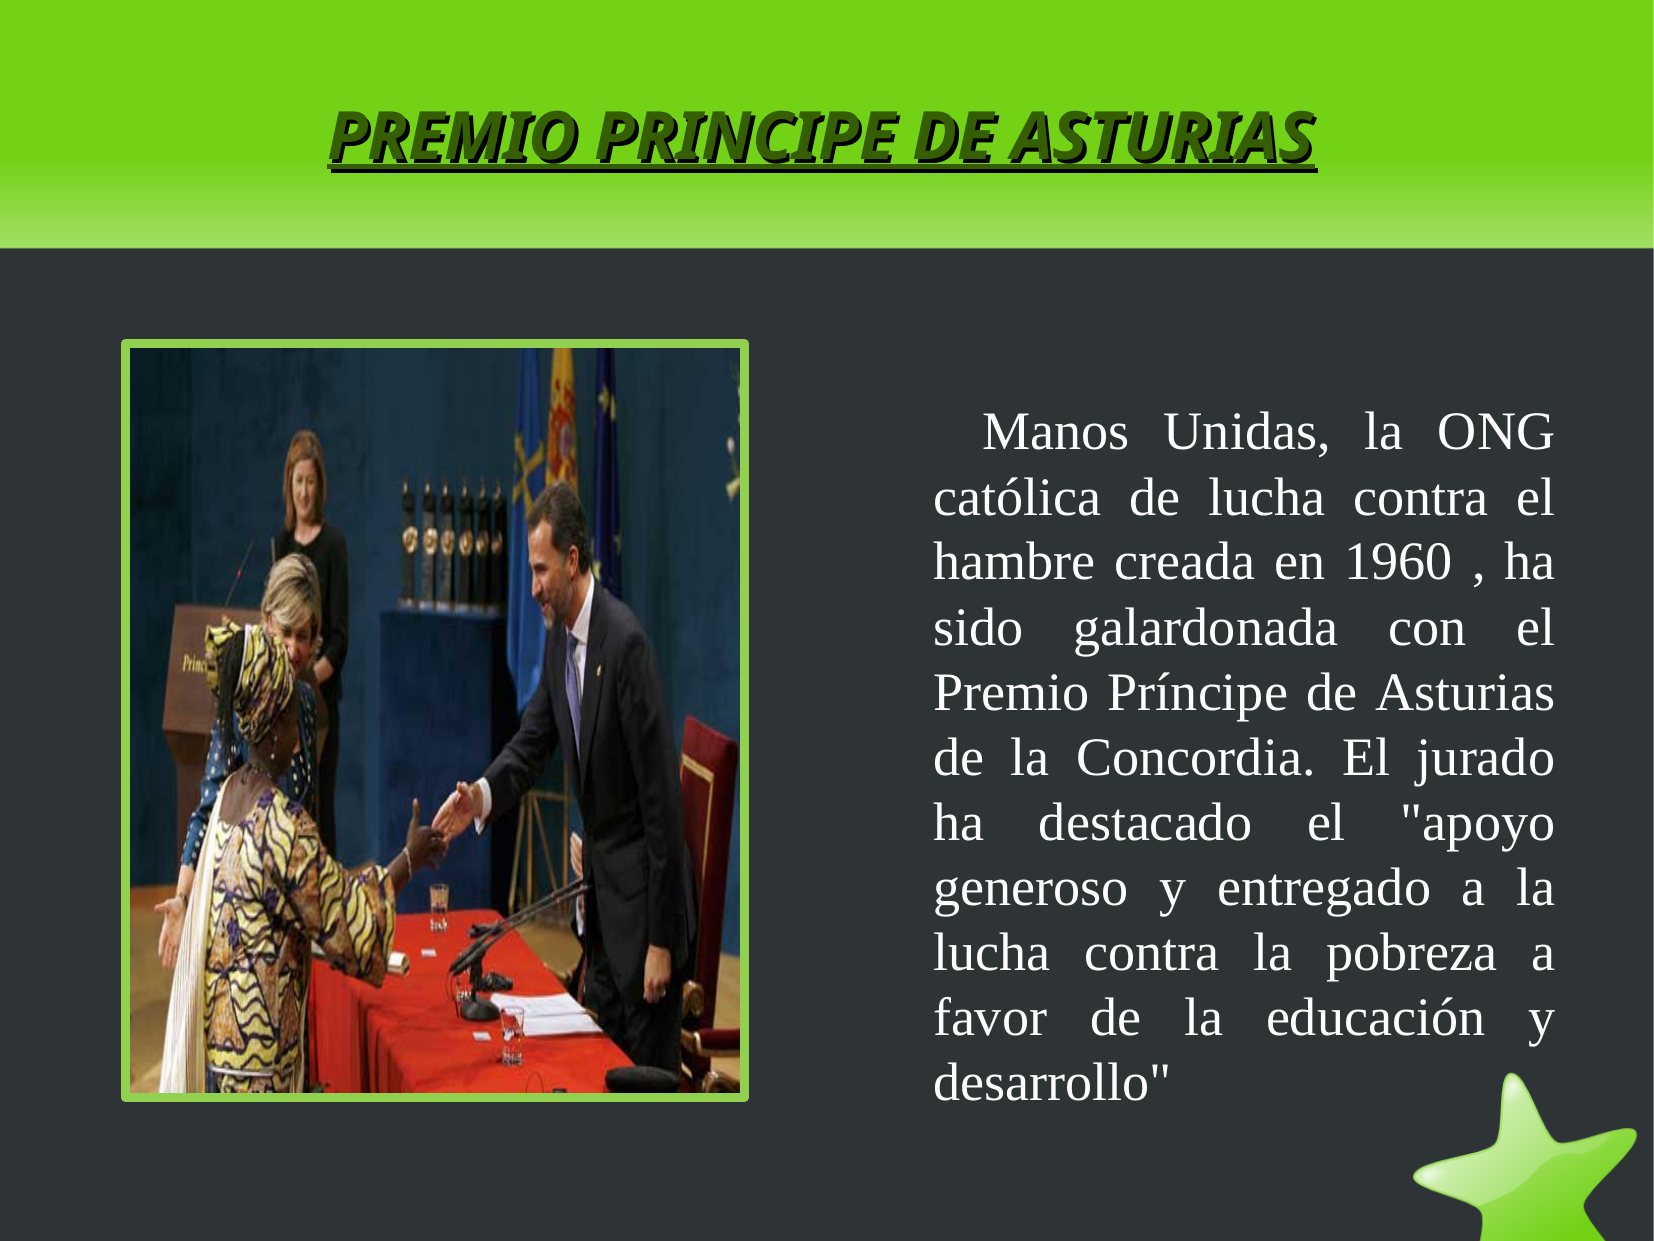

# PREMIO PRINCIPE DE ASTURIAS
 Manos Unidas, la ONG católica de lucha contra el hambre creada en 1960 , ha sido galardonada con el Premio Príncipe de Asturias de la Concordia. El jurado ha destacado el "apoyo generoso y entregado a la lucha contra la pobreza a favor de la educación y desarrollo"